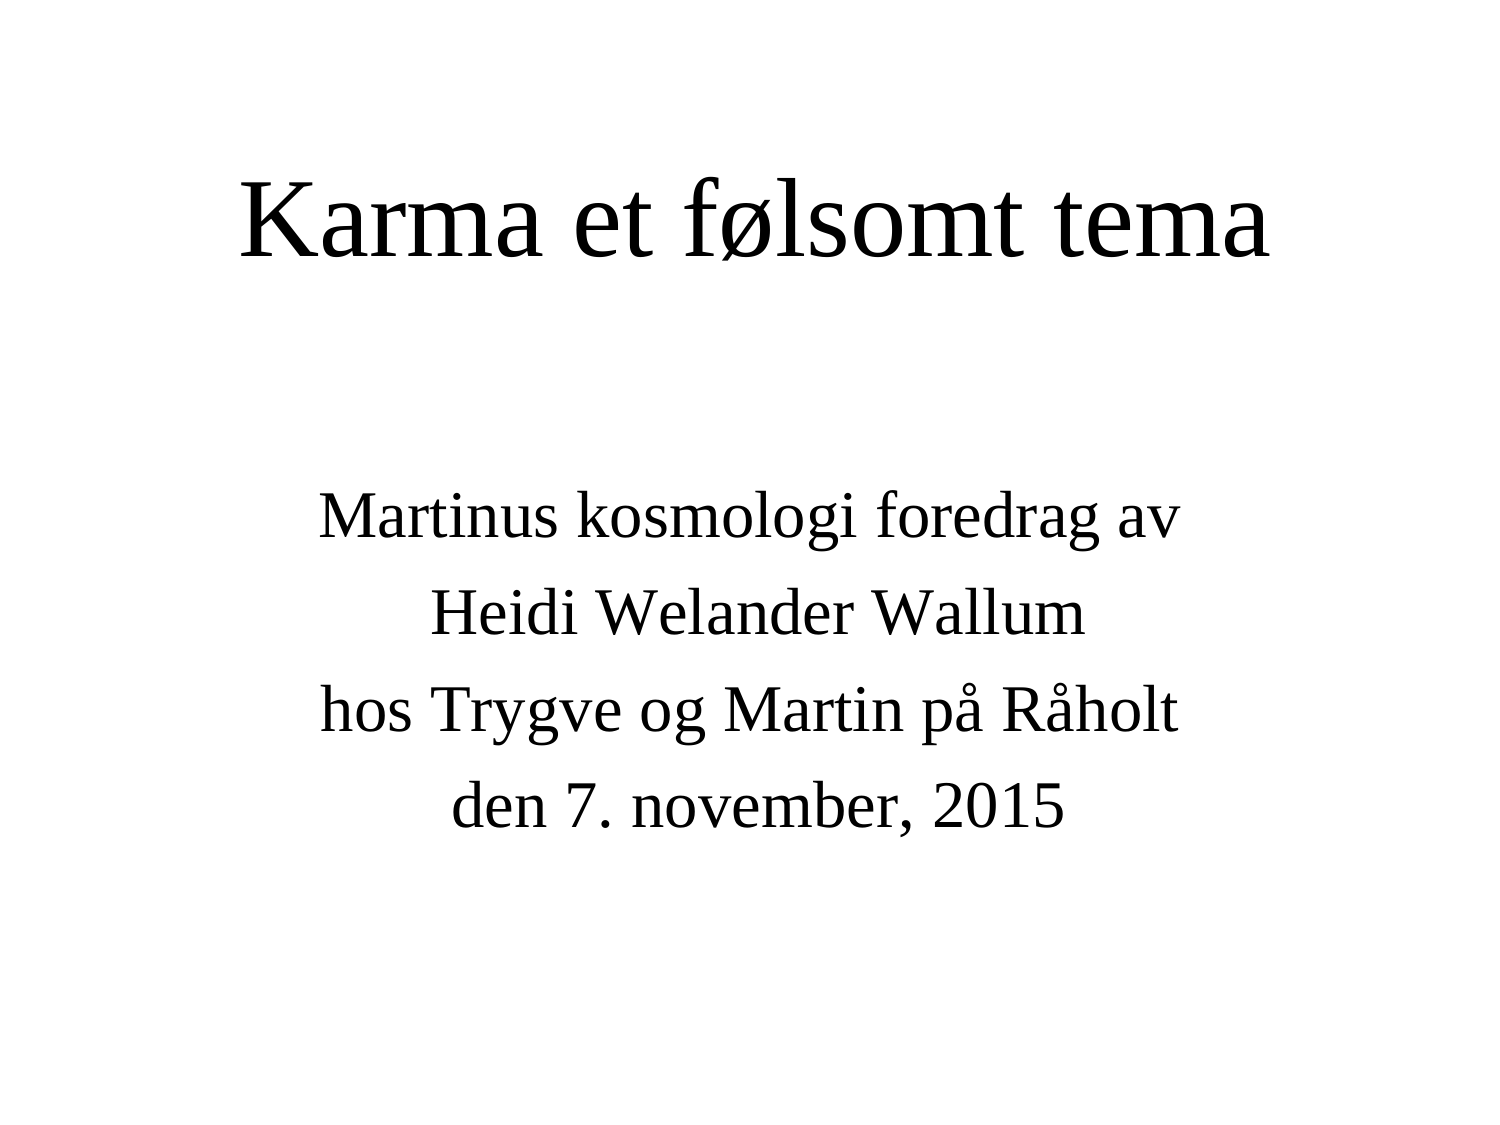

# Karma et følsomt tema
Martinus kosmologi foredrag av
Heidi Welander Wallum
hos Trygve og Martin på Råholt
den 7. november, 2015